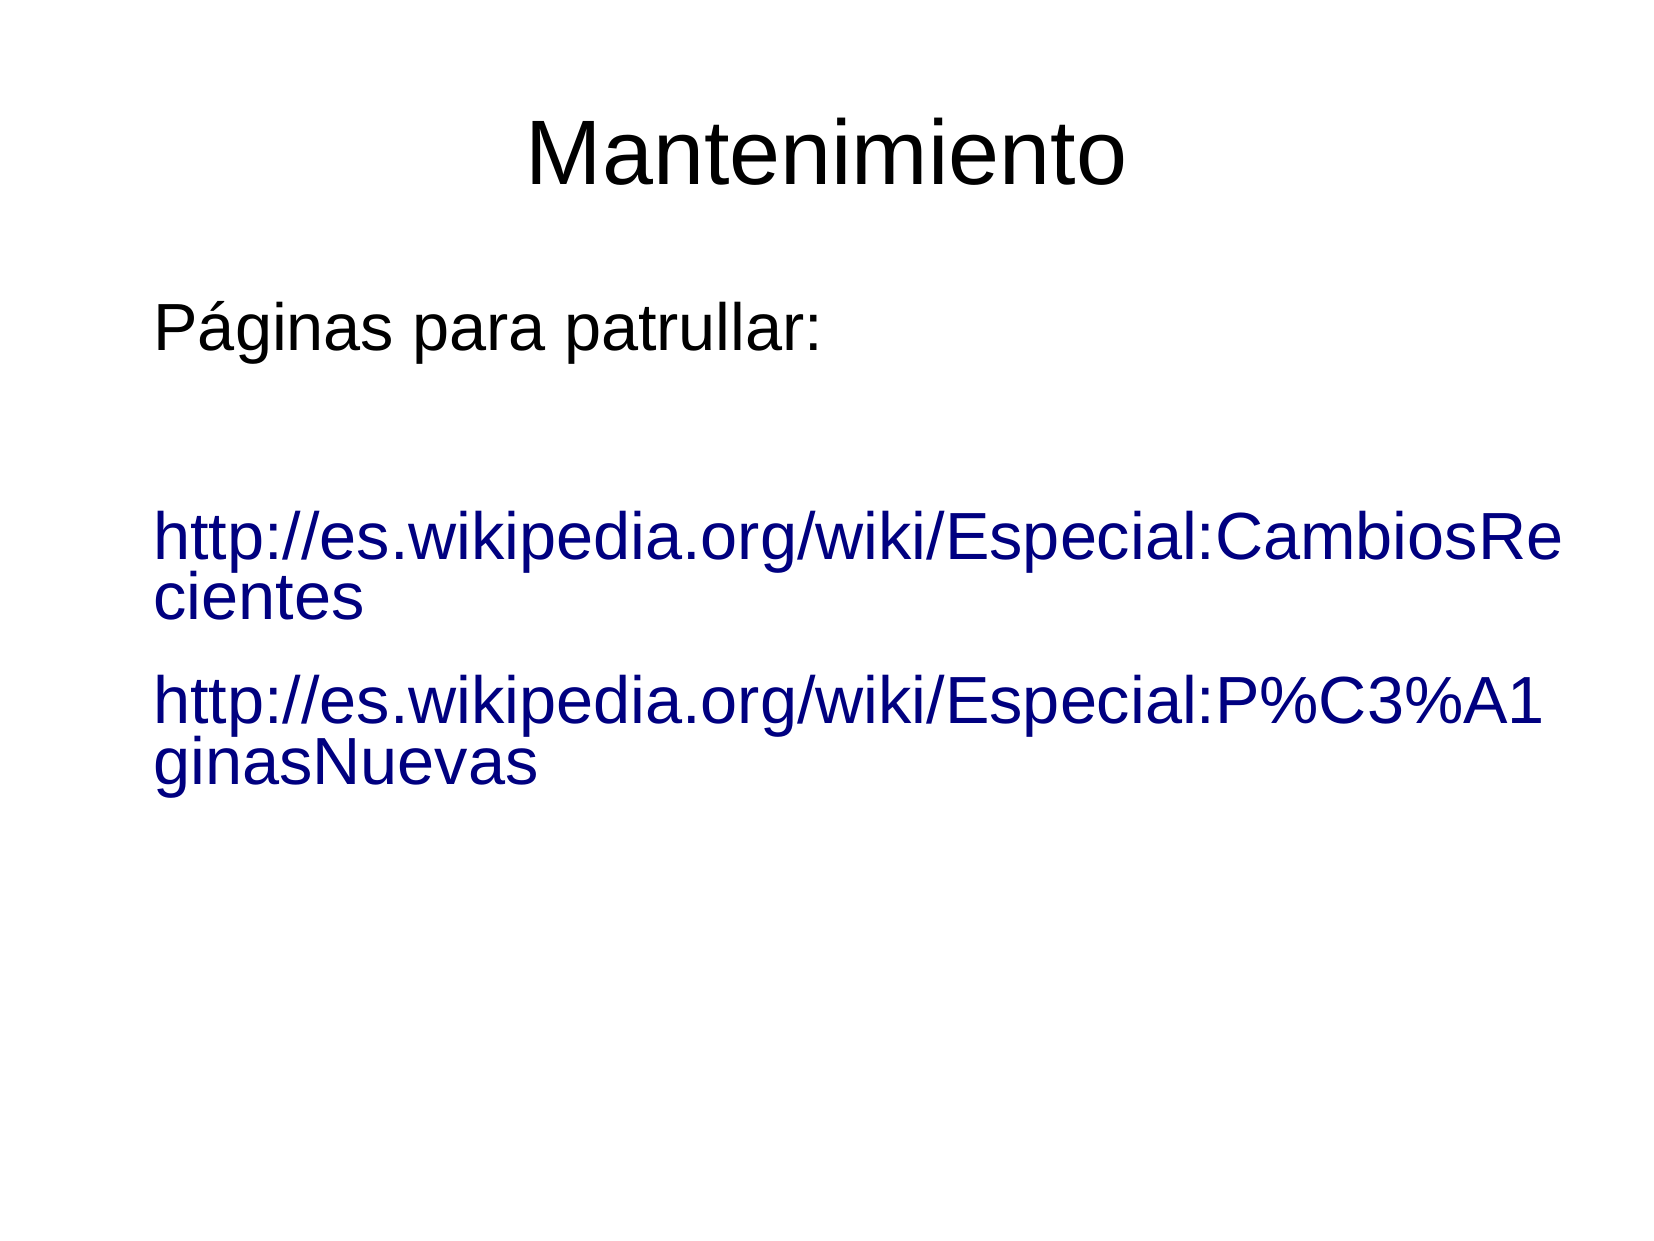

# Mantenimiento
Páginas para patrullar:
http://es.wikipedia.org/wiki/Especial:CambiosRecientes
http://es.wikipedia.org/wiki/Especial:P%C3%A1ginasNuevas